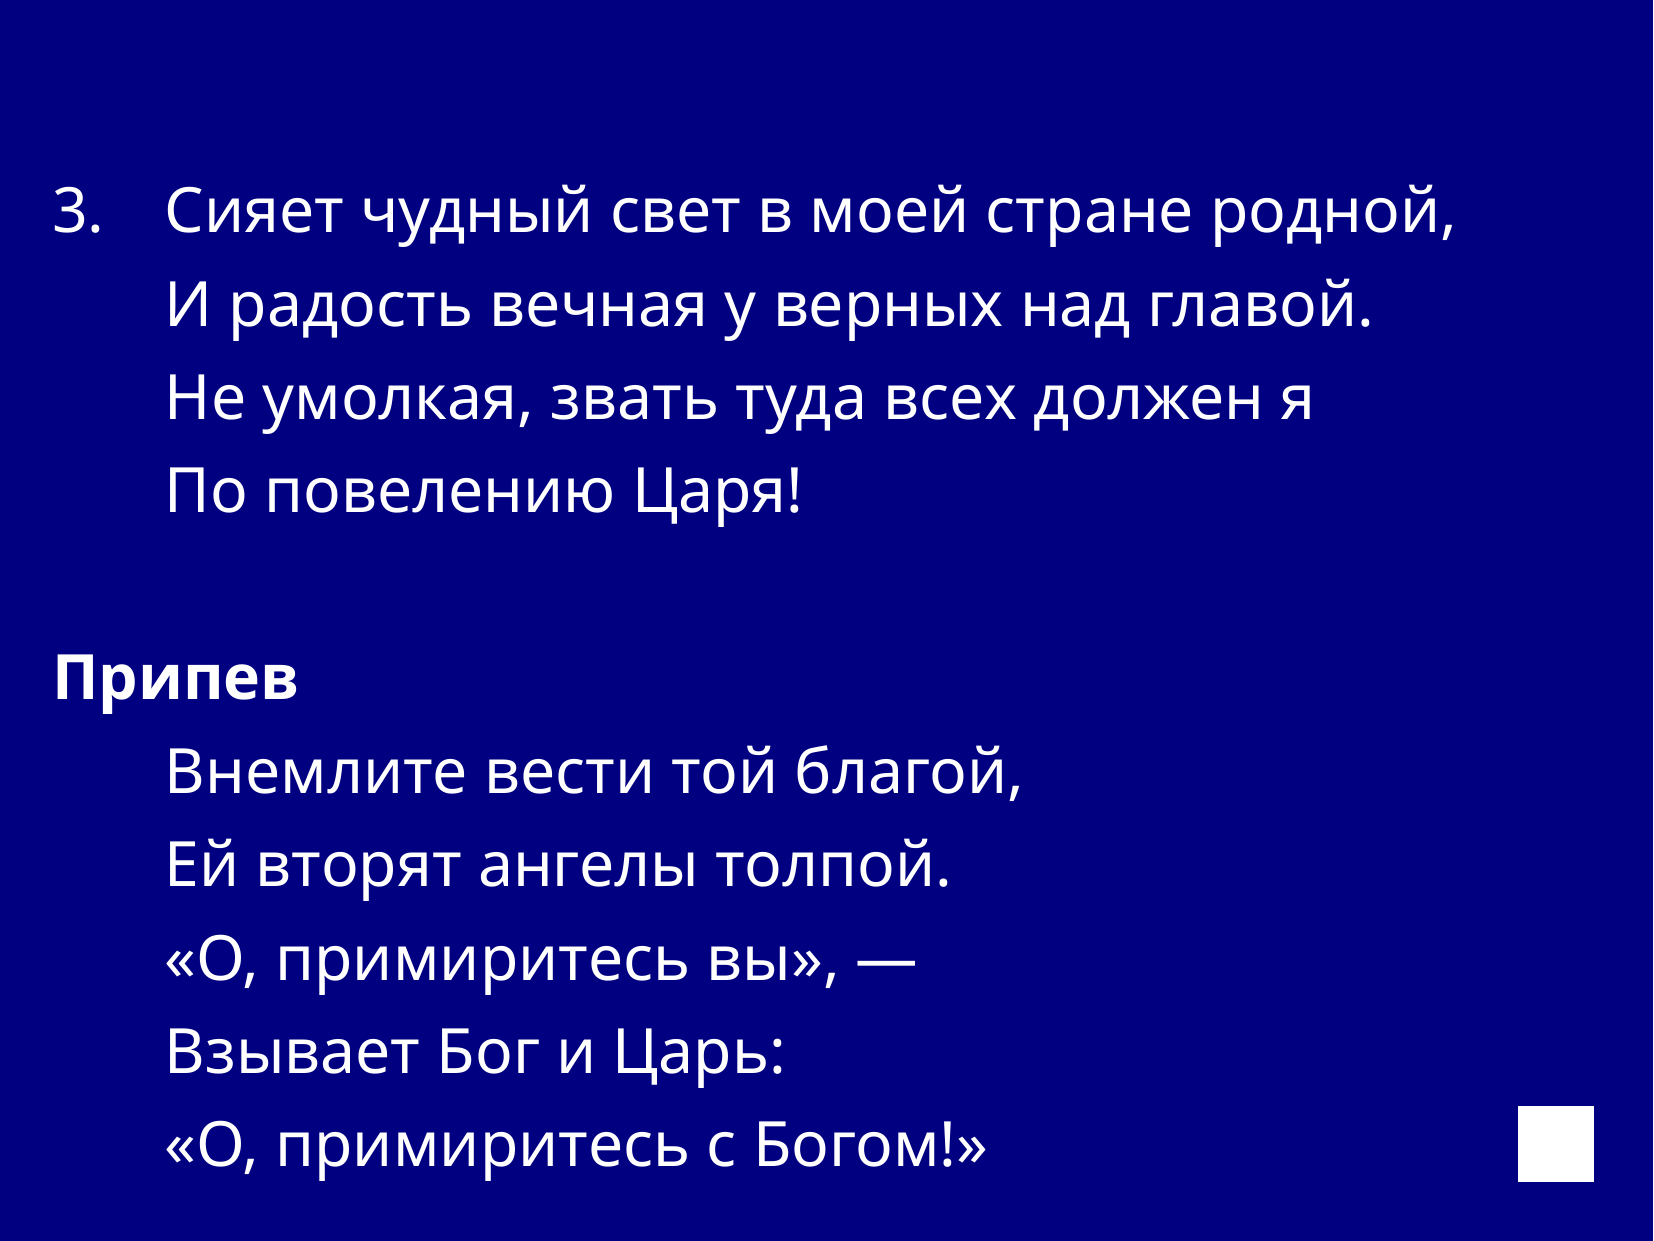

3.	Сияет чудный свет в моей стране родной,
	И радость вечная у верных над главой.
	Не умолкая, звать туда всех должен я
	По повелению Царя!
Припев
	Внемлите вести той благой,
	Ей вторят ангелы толпой.
	«О, примиритесь вы», —
	Взывает Бог и Царь:
	«О, примиритесь с Богом!»